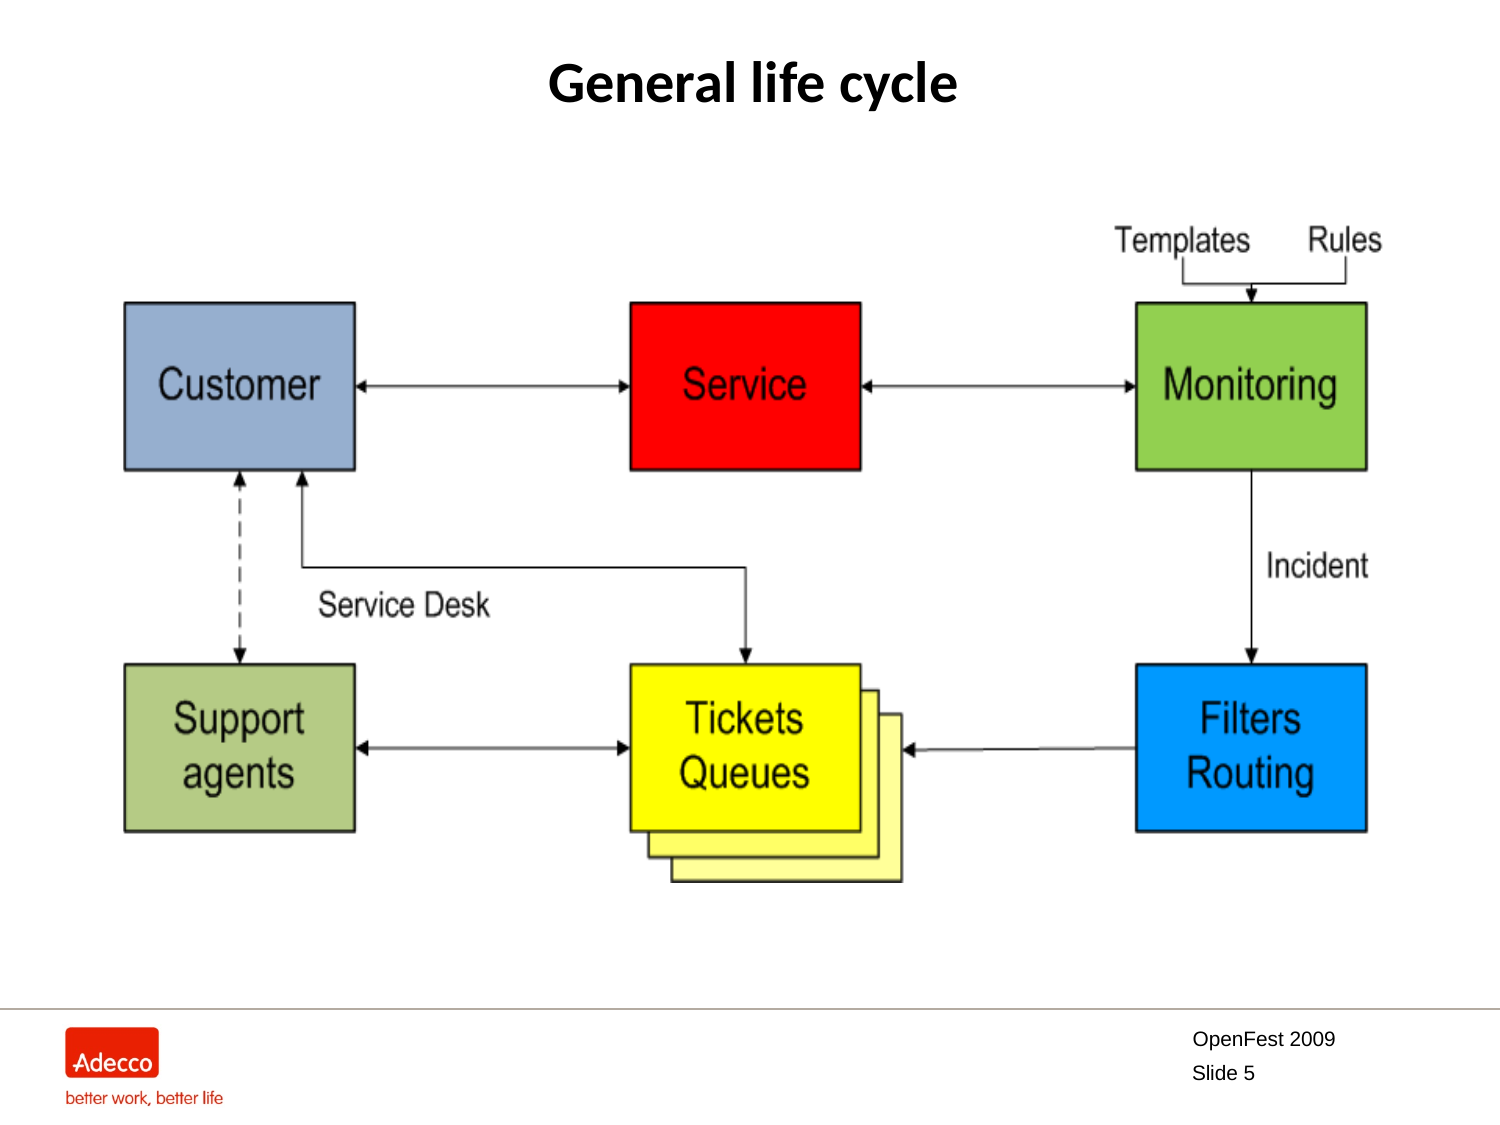

# General life cycle
OpenFest 2009
Slide